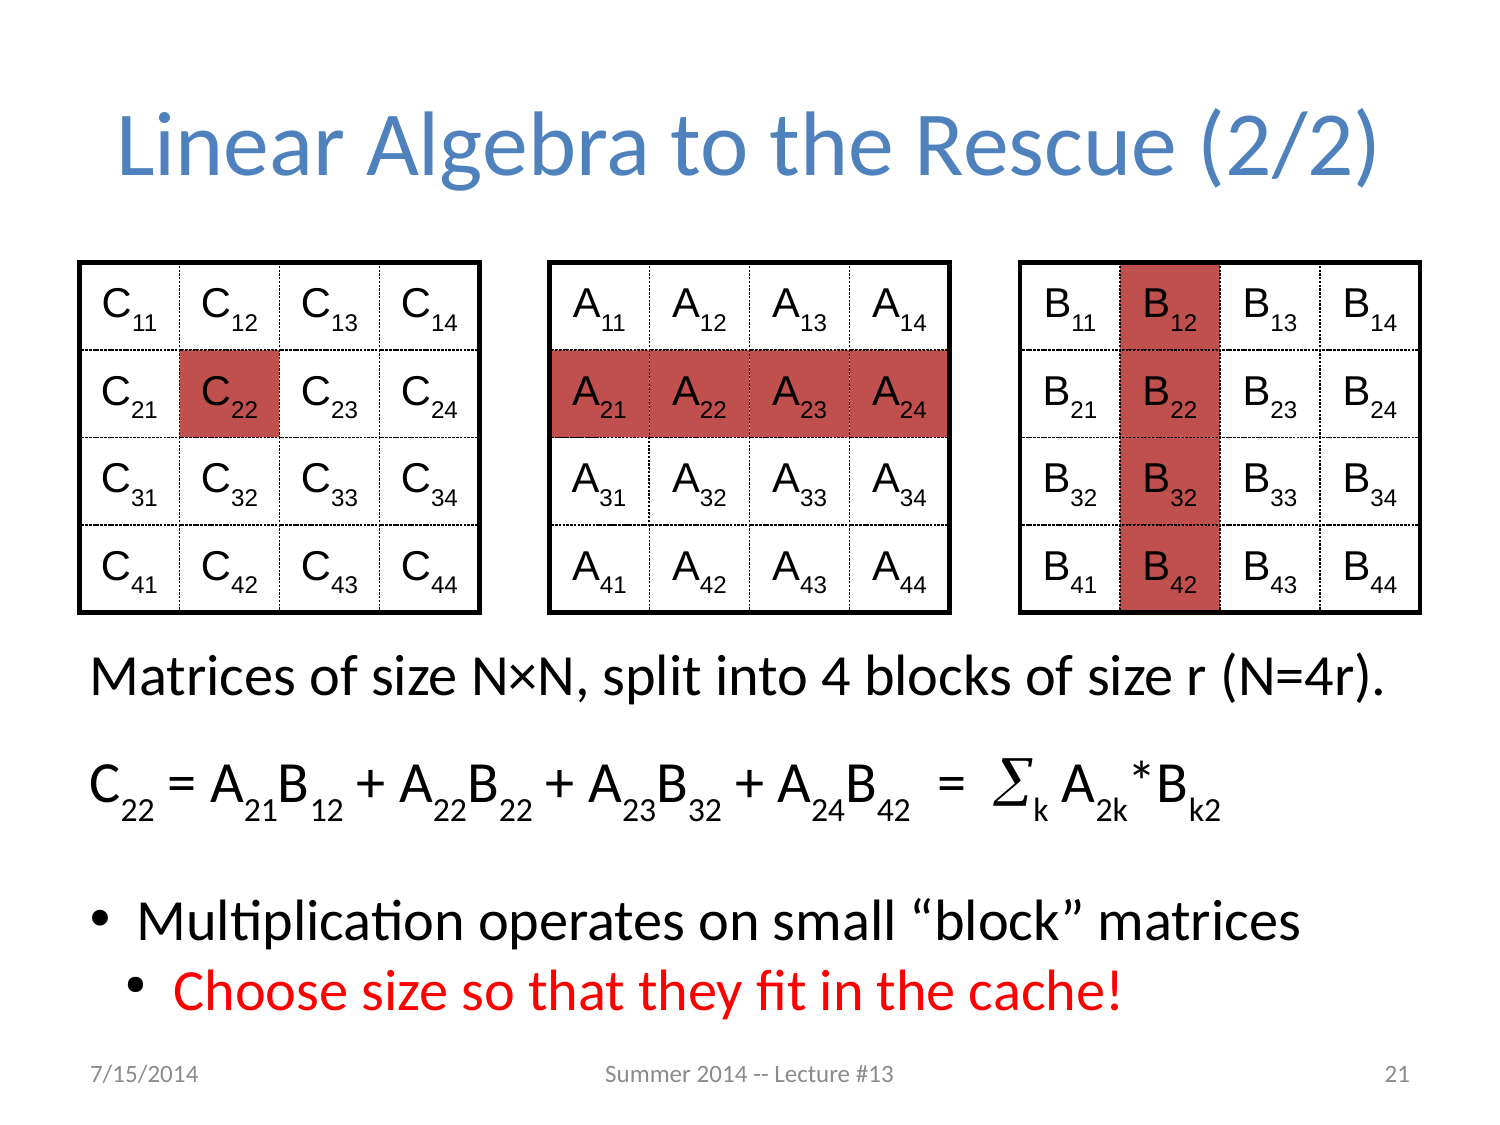

# Linear Algebra to the Rescue (2/2)
C11
C12
C13
C14
C21
C22
C23
C24
C31
C32
C33
C34
C41
C42
C43
C44
A11
A12
A13
A14
A21
A22
A23
A24
A31
A32
A33
A34
A41
A42
A43
A44
B11
B12
B13
B14
B21
B22
B23
B24
B32
B32
B33
B34
B41
B42
B43
B44
Matrices of size N×N, split into 4 blocks of size r (N=4r).
C22 = A21B12 + A22B22 + A23B32 + A24B42 = k A2k*Bk2
 Multiplication operates on small “block” matrices
 Choose size so that they fit in the cache!
7/15/2014
Summer 2014 -- Lecture #13